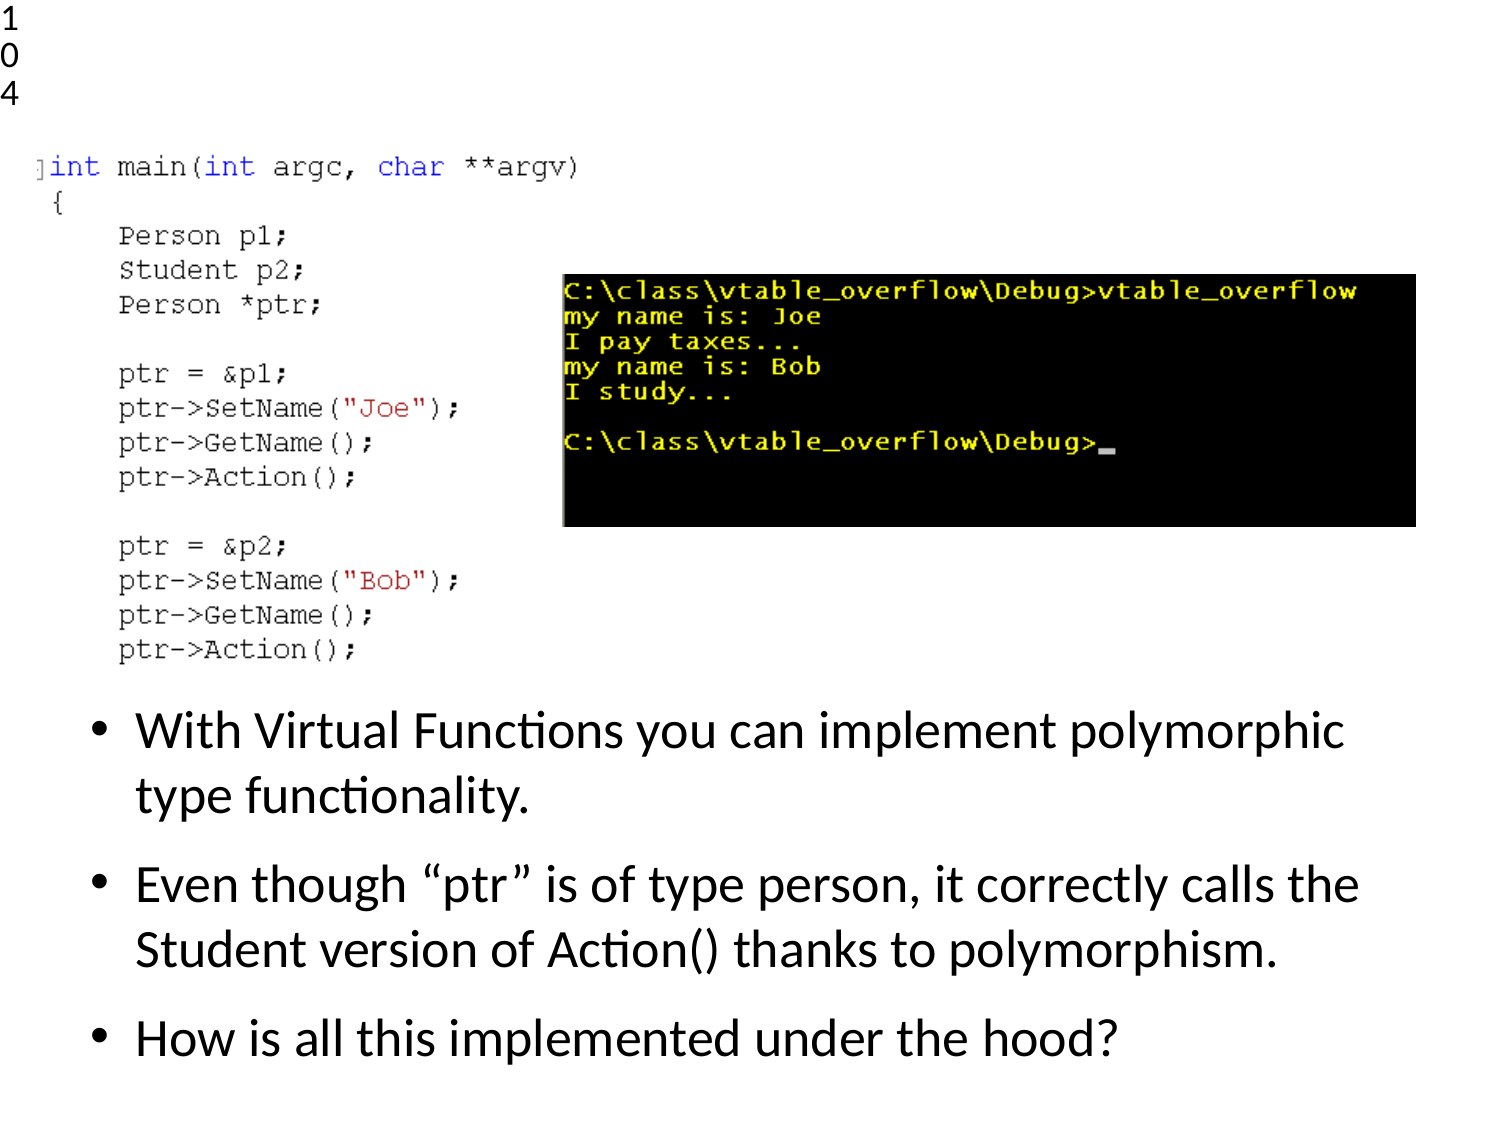

# With Virtual Functions you can implement polymorphic type functionality.
Even though “ptr” is of type person, it correctly calls the Student version of Action() thanks to polymorphism.
How is all this implemented under the hood?